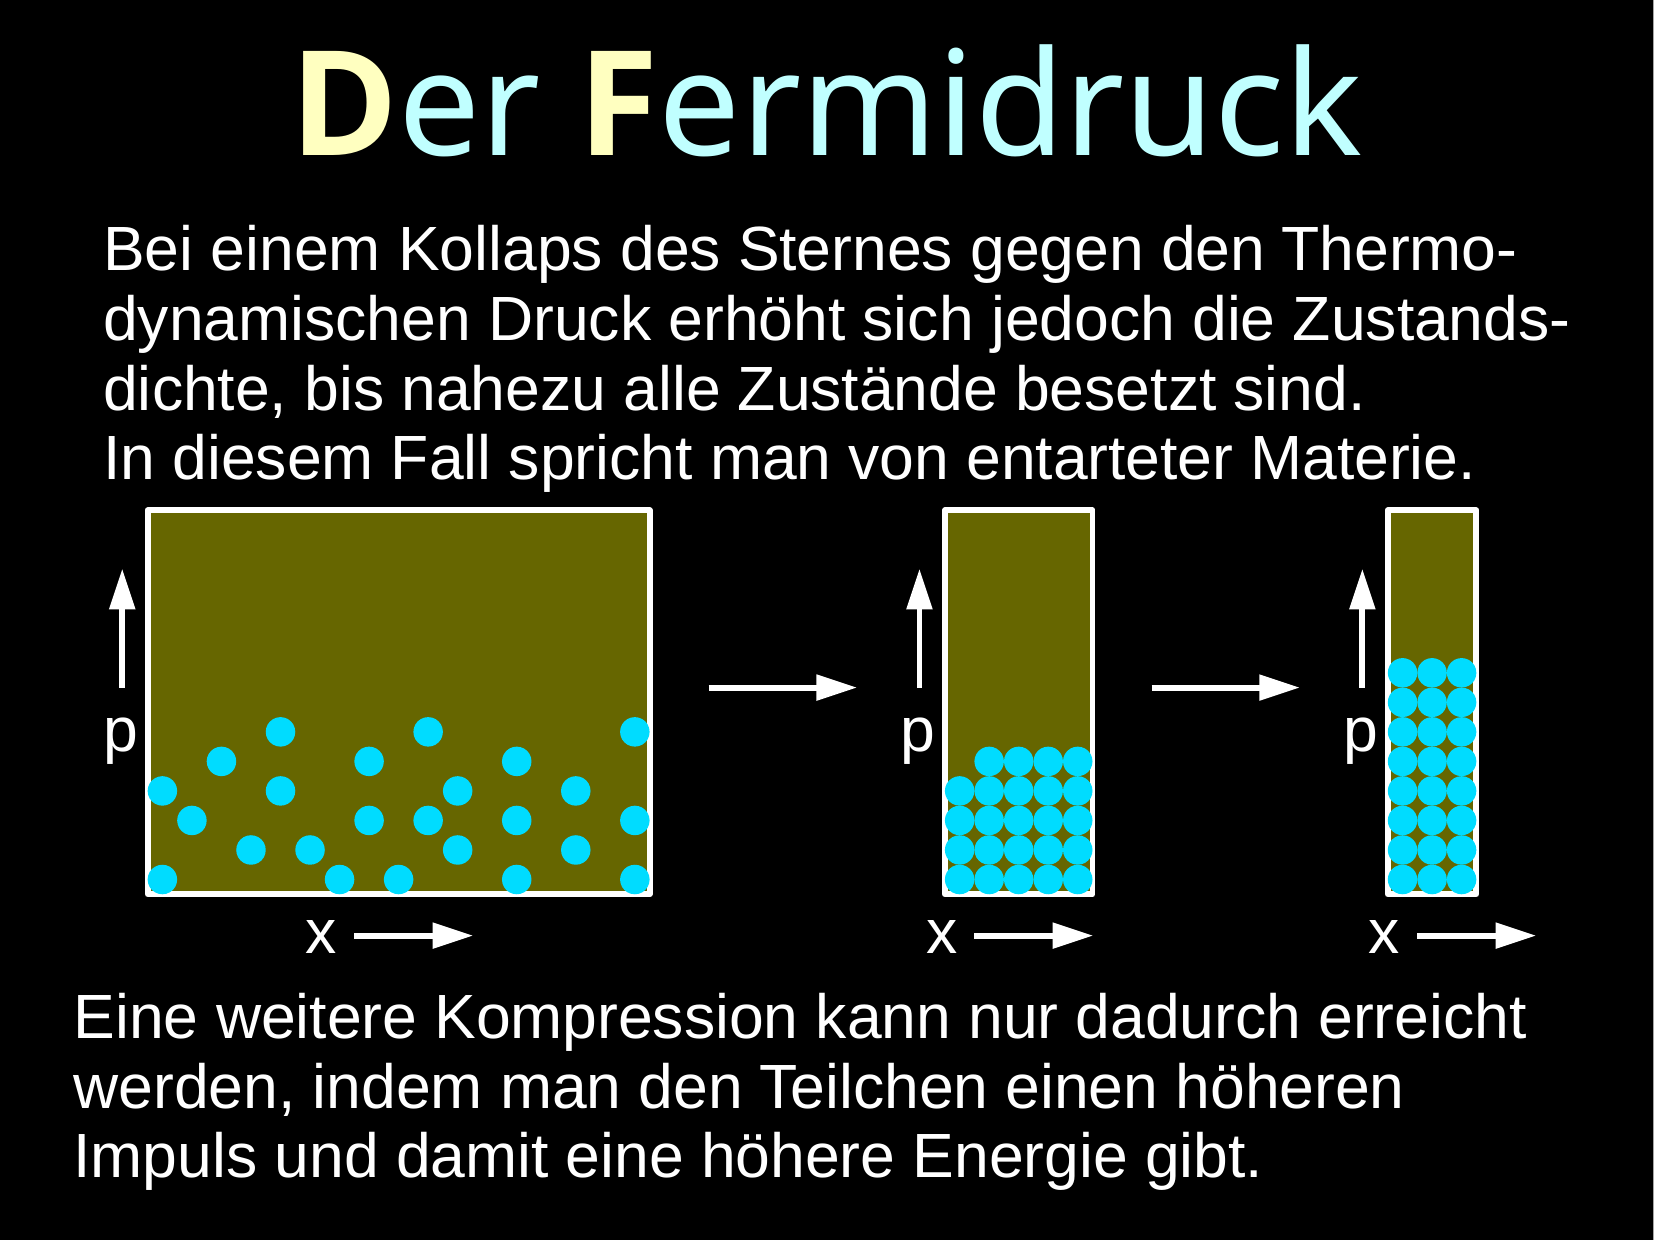

# Der Fermidruck
Bei einem Kollaps des Sternes gegen den Thermo-dynamischen Druck erhöht sich jedoch die Zustands-dichte, bis nahezu alle Zustände besetzt sind.
In diesem Fall spricht man von entarteter Materie.
p
x
p
x
p
x
Eine weitere Kompression kann nur dadurch erreicht werden, indem man den Teilchen einen höheren Impuls und damit eine höhere Energie gibt.